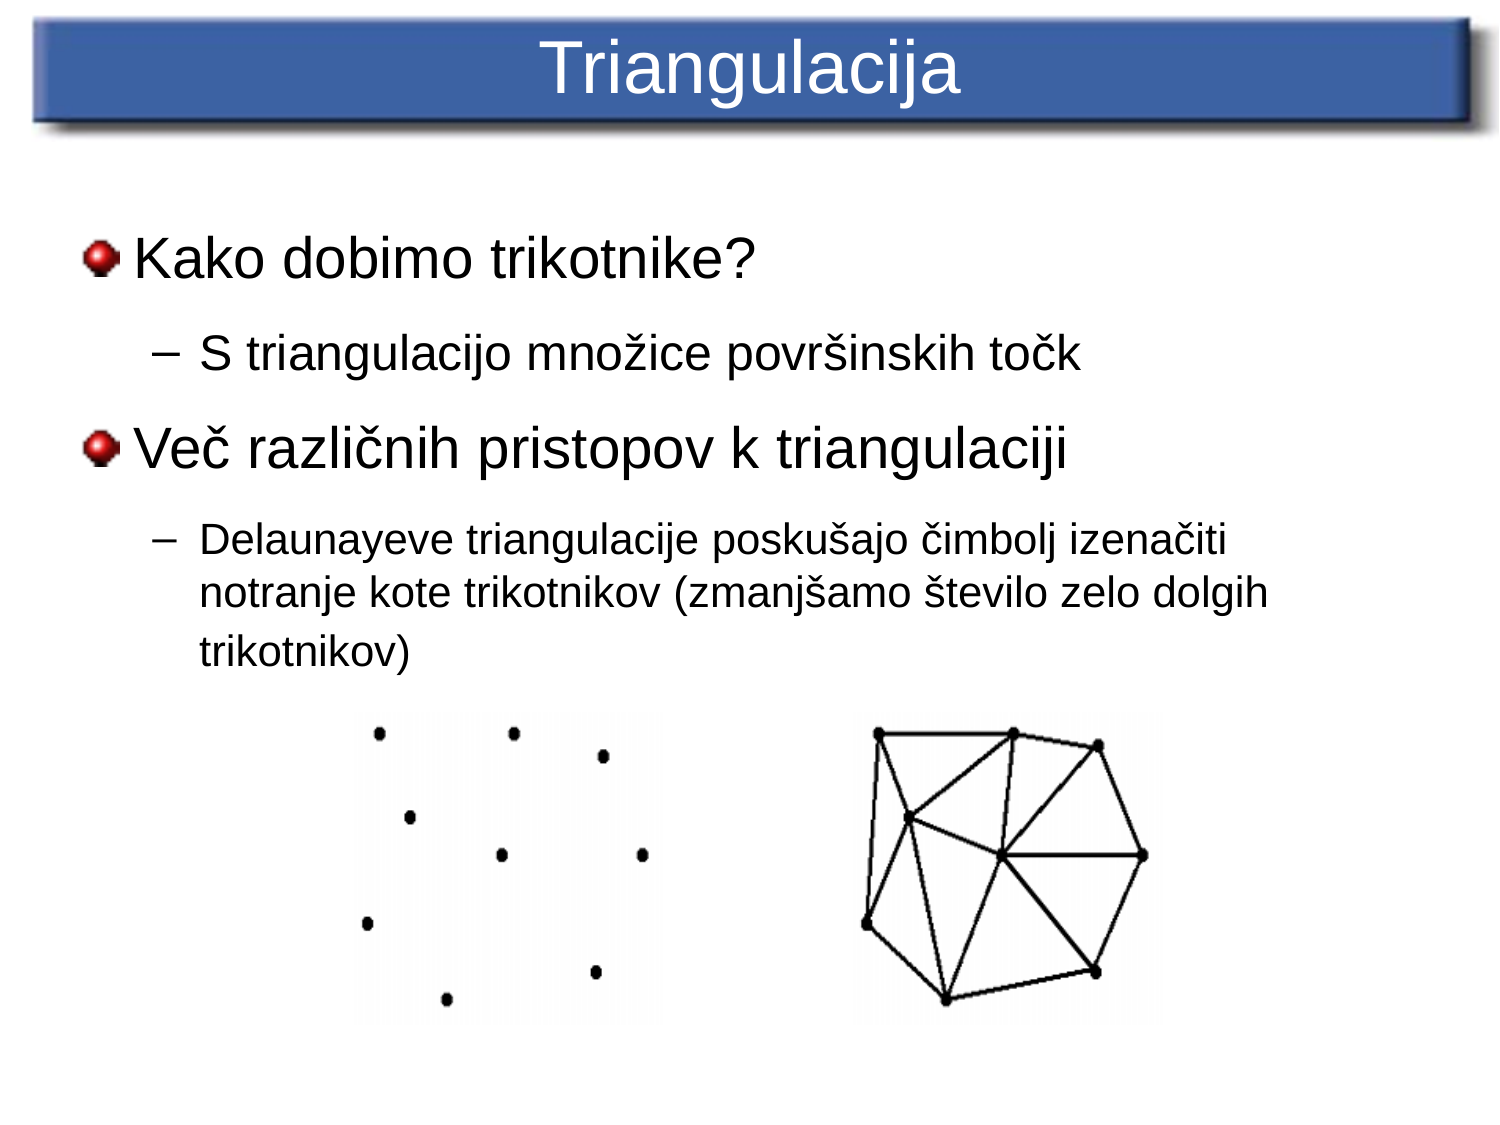

# Triangulacija
Kako dobimo trikotnike?
S triangulacijo množice površinskih točk
Več različnih pristopov k triangulaciji
Delaunayeve triangulacije poskušajo čimbolj izenačiti notranje kote trikotnikov (zmanjšamo število zelo dolgih trikotnikov)